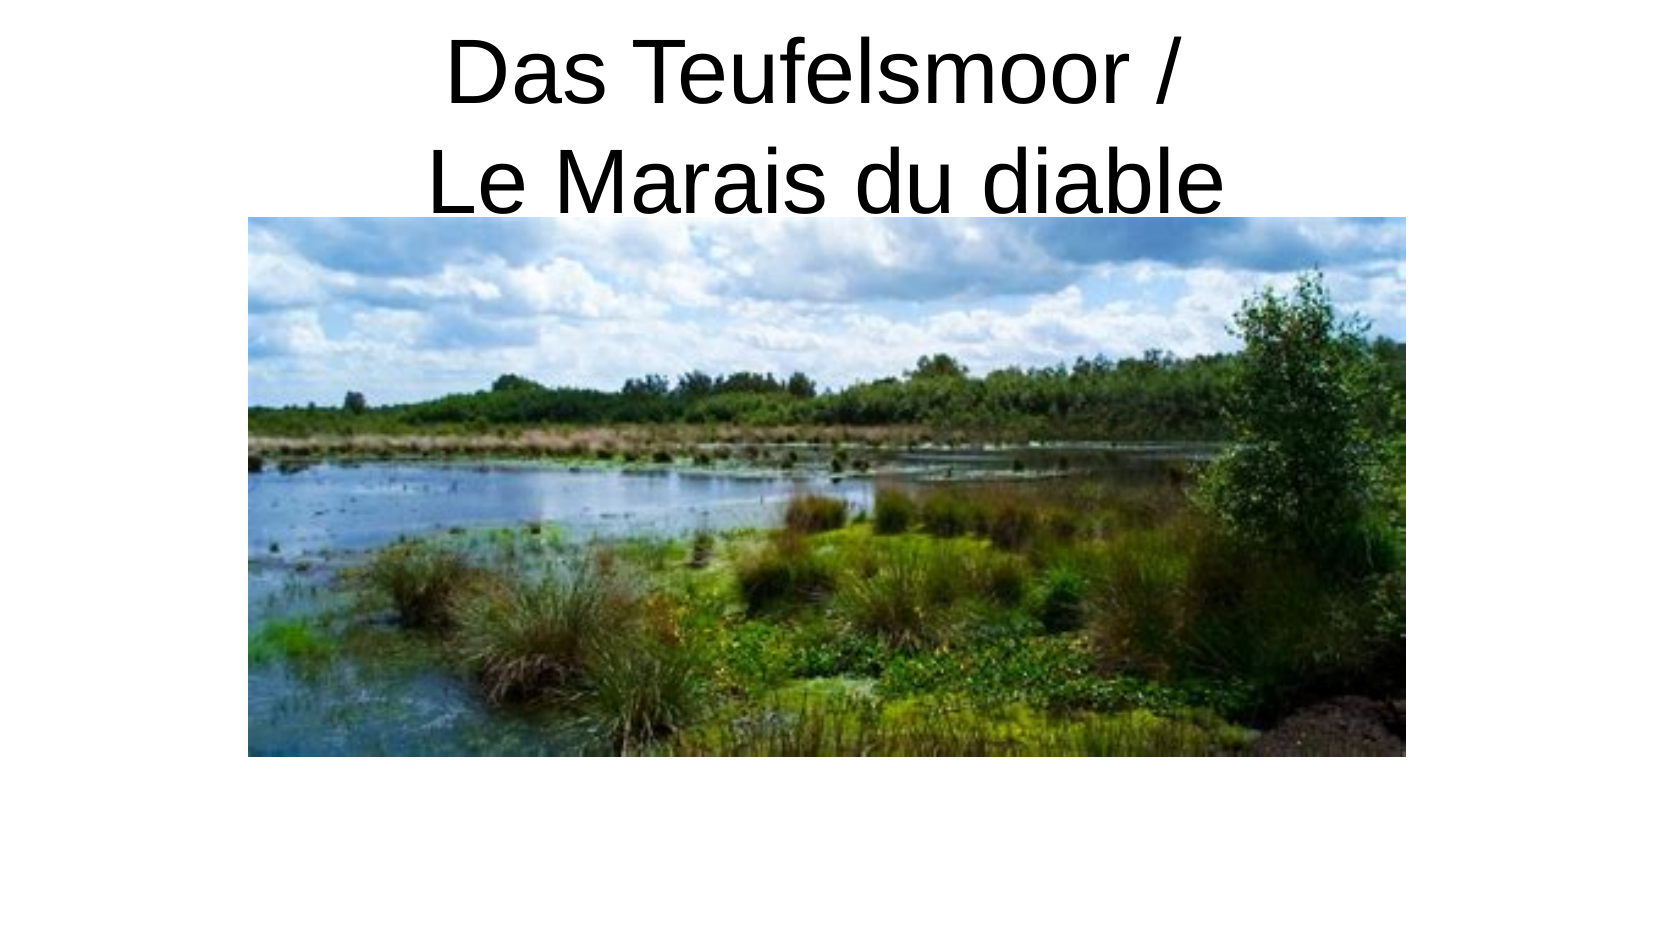

# Das Teufelsmoor / Le Marais du diable